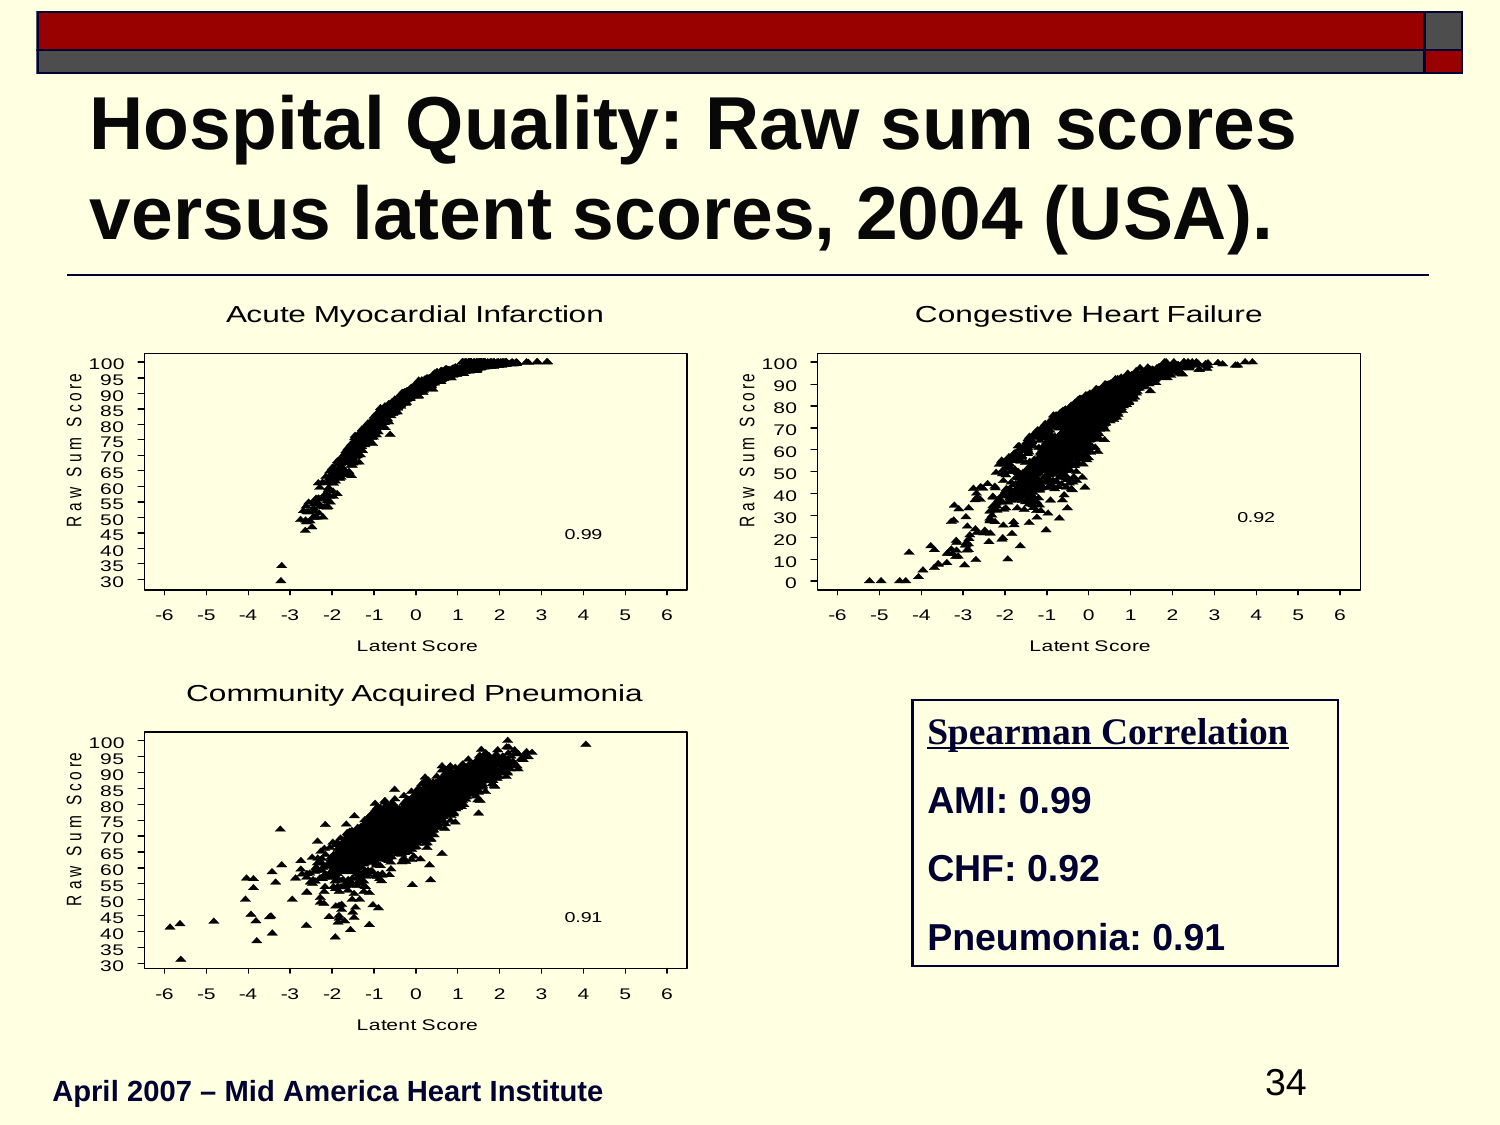

Hospital Quality: Raw sum scores versus latent scores, 2004 (USA).
Spearman Correlation
AMI: 0.99
CHF: 0.92
Pneumonia: 0.91
34